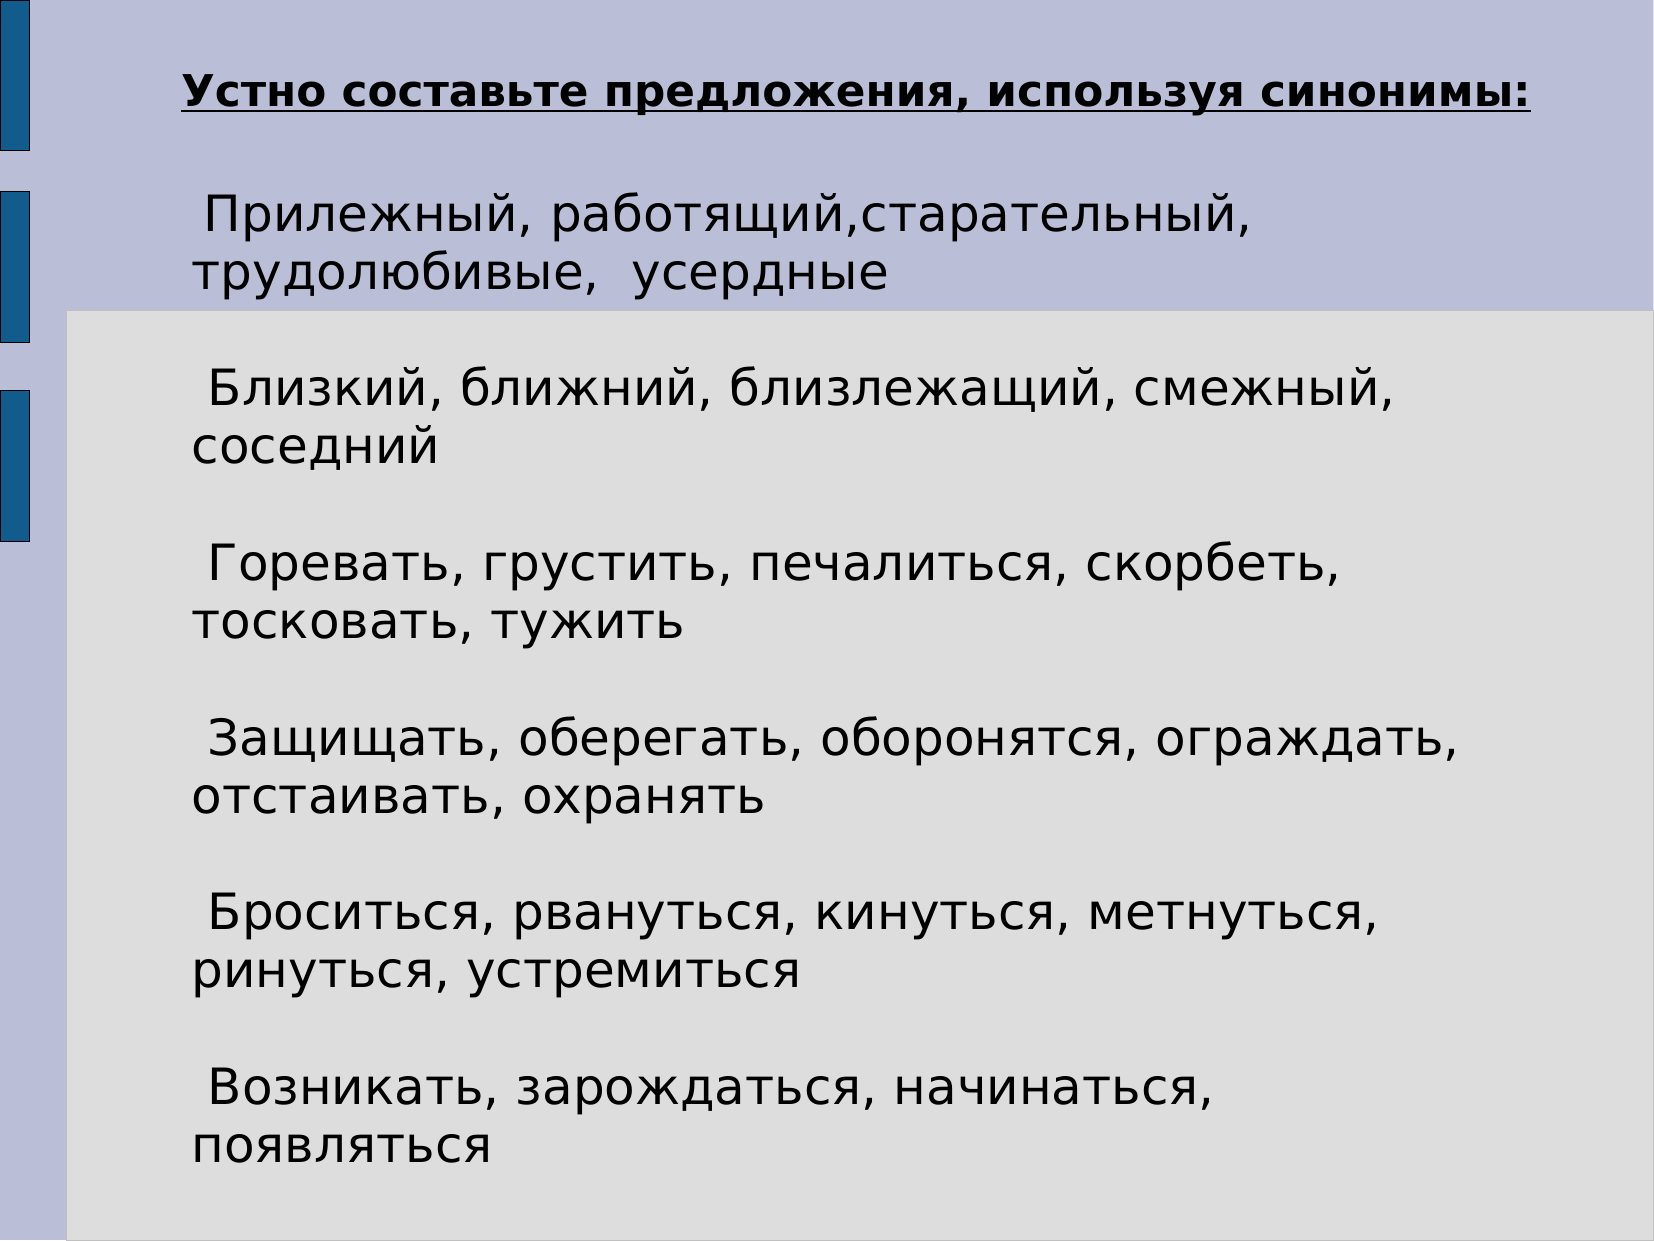

Устно составьте предложения, используя синонимы:
 Прилежный, работящий,старательный, трудолюбивые, усердные
 Близкий, ближний, близлежащий, смежный, соседний
 Горевать, грустить, печалиться, скорбеть, тосковать, тужить
 Защищать, оберегать, оборонятся, ограждать, отстаивать, охранять
 Броситься, рвануться, кинуться, метнуться, ринуться, устремиться
 Возникать, зарождаться, начинаться, появляться